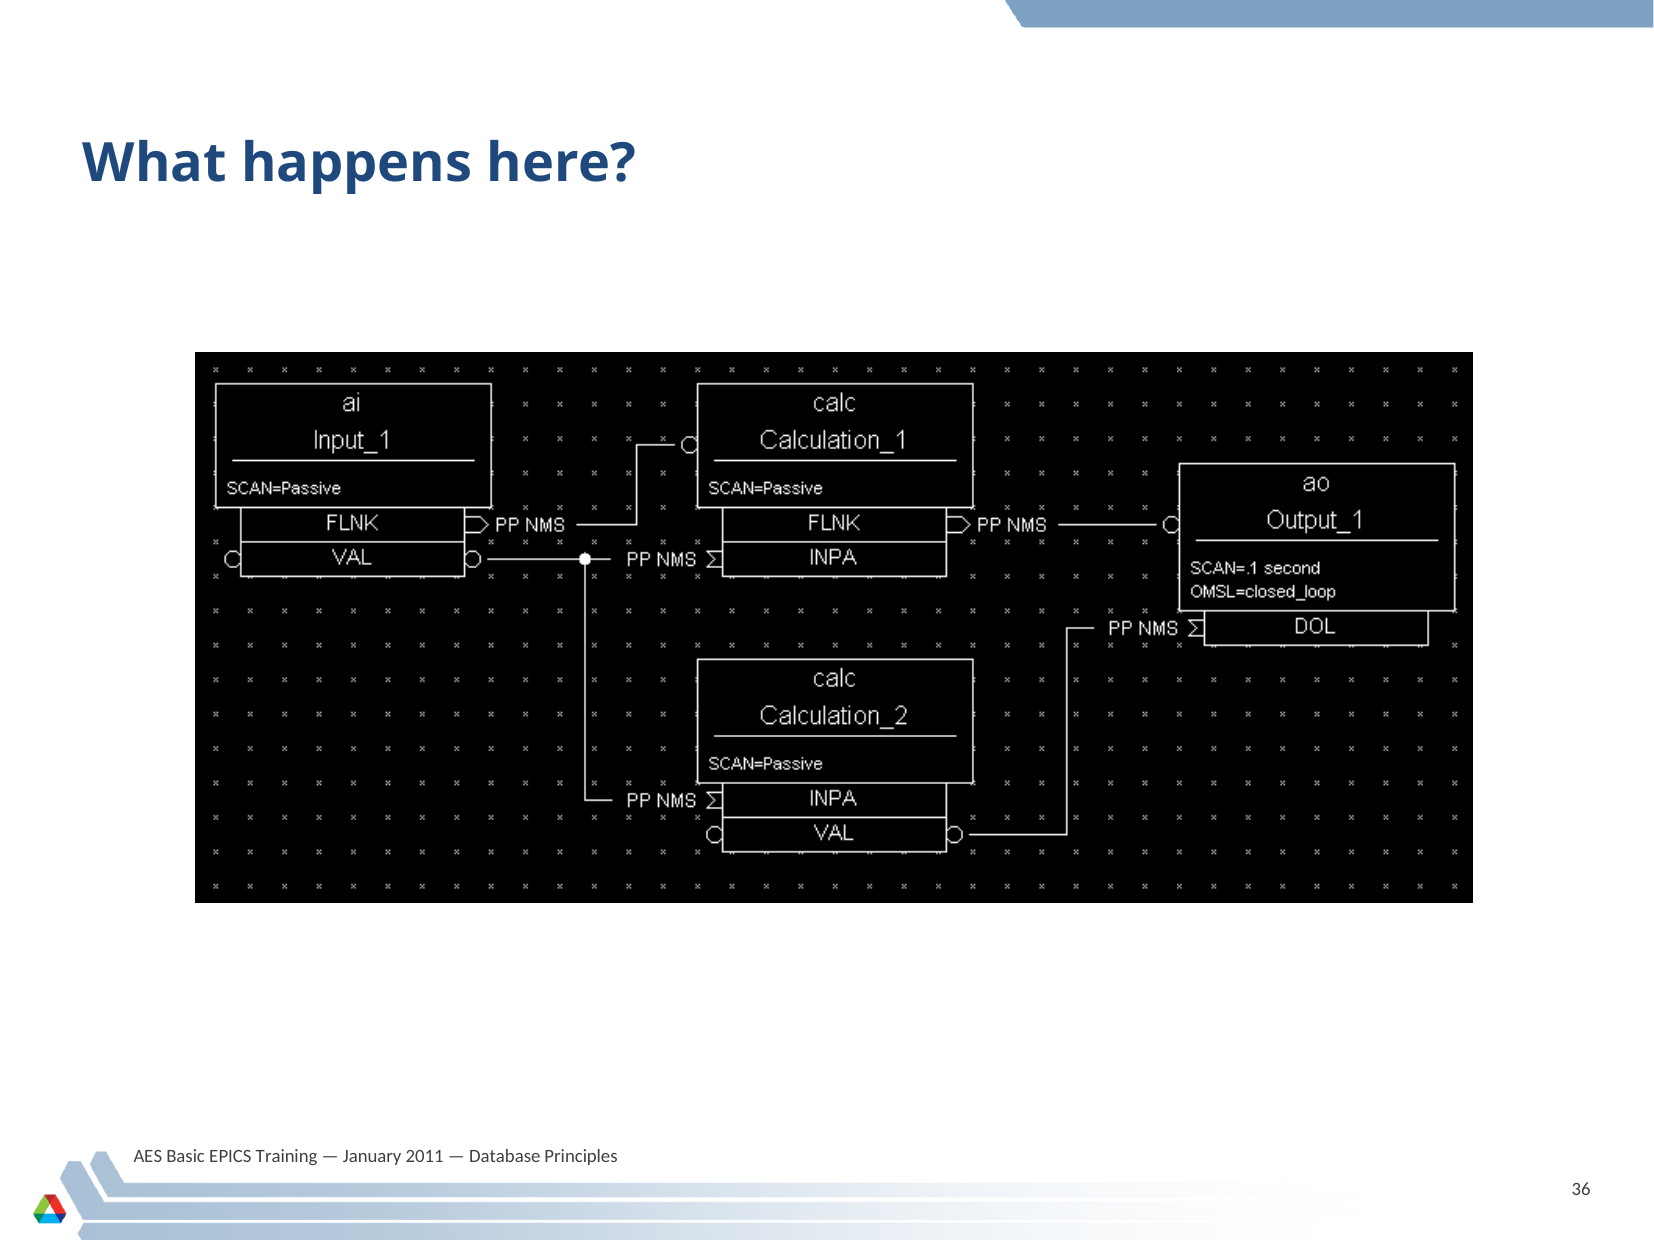

# What happens here?
AES Basic EPICS Training — January 2011 — Database Principles
36